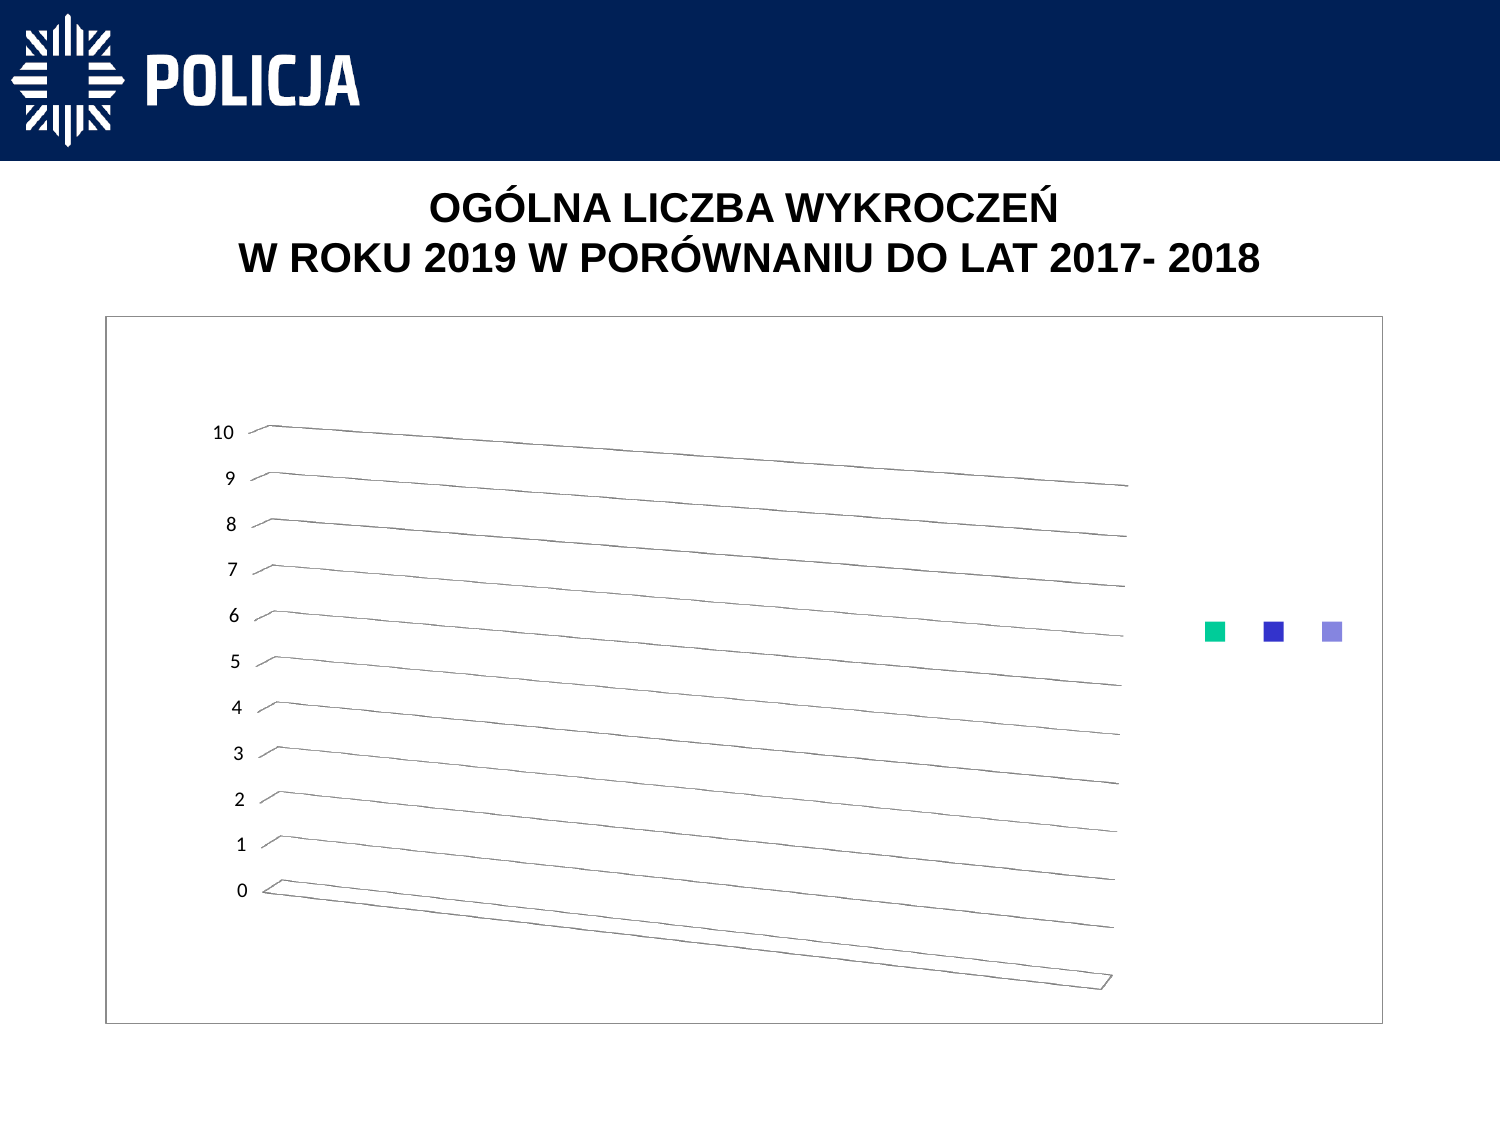

OGÓLNA LICZBA WYKROCZEŃ
W ROKU 2019 W PORÓWNANIU DO LAT 2017- 2018
[unsupported chart]